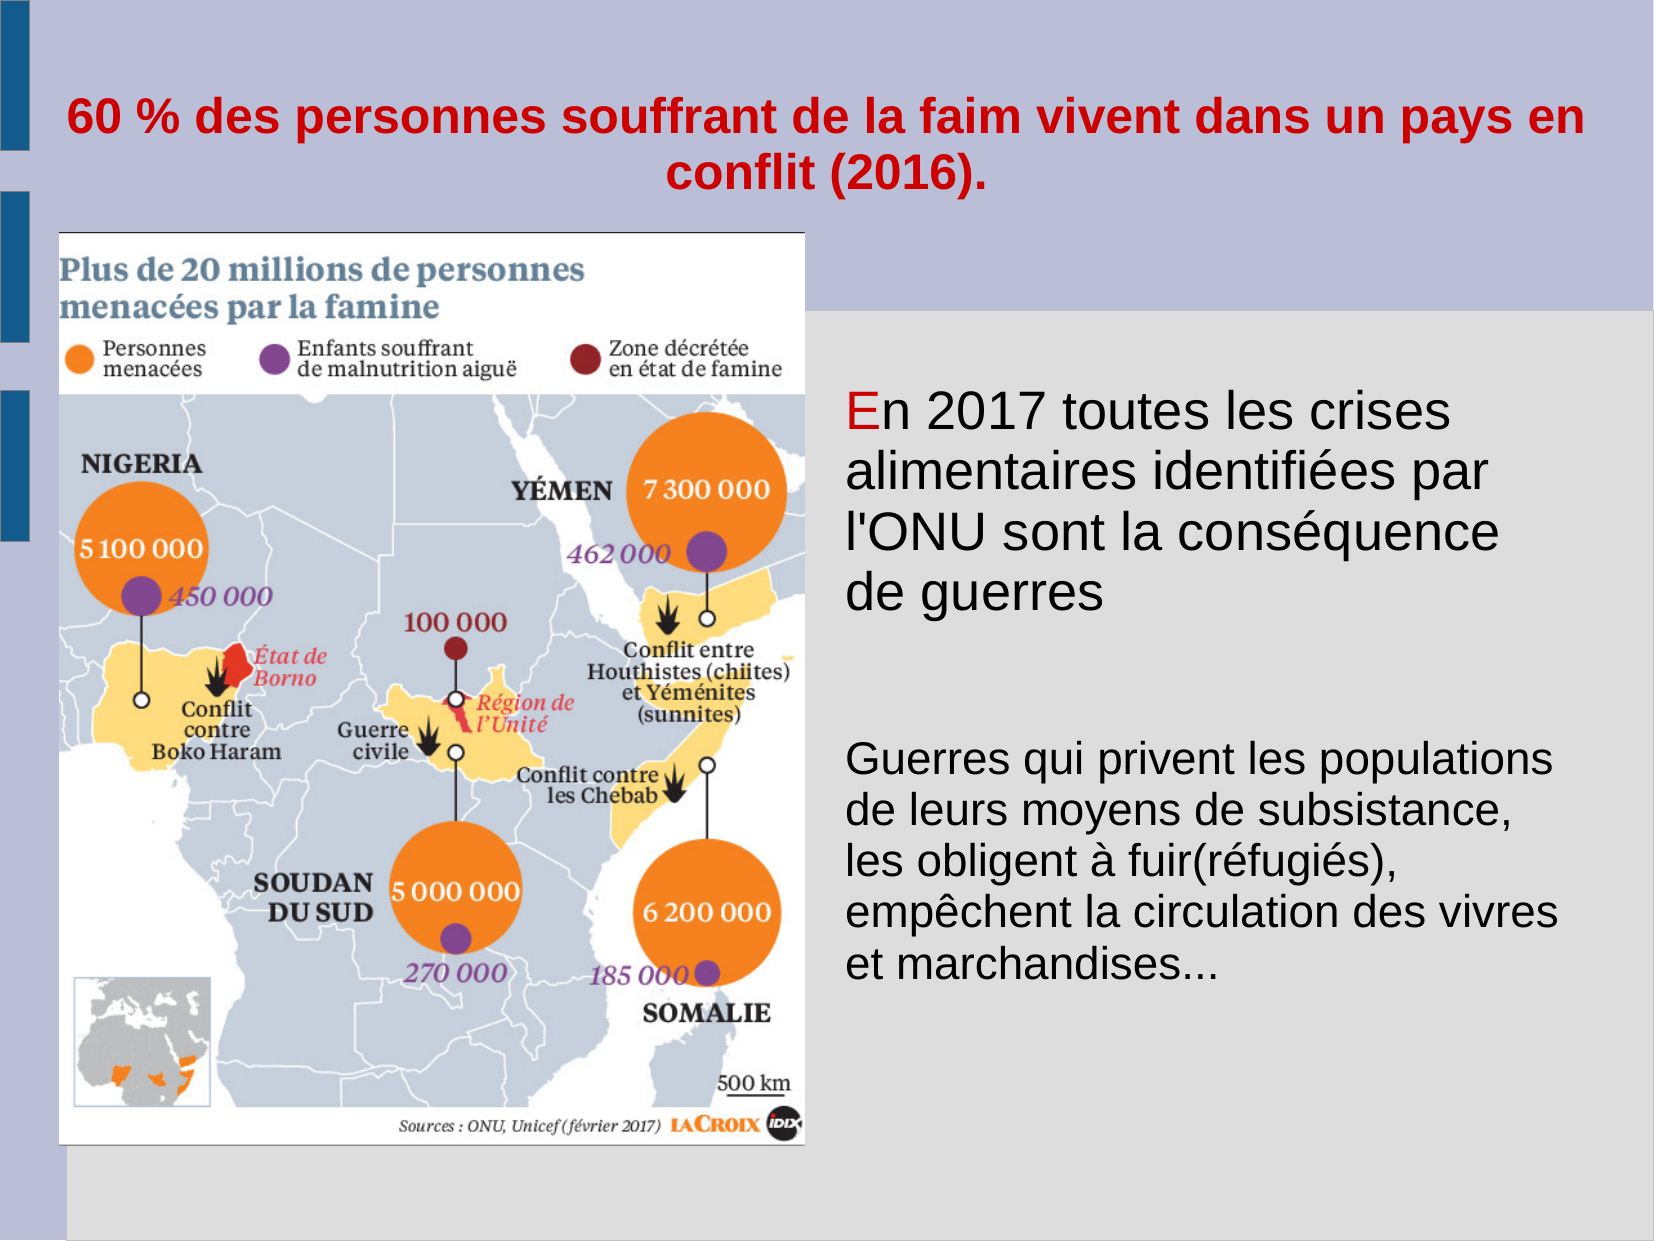

# 60 % des personnes souffrant de la faim vivent dans un pays en conflit (2016).
En 2017 toutes les crises alimentaires identifiées par l'ONU sont la conséquence de guerres
Guerres qui privent les populations de leurs moyens de subsistance, les obligent à fuir(réfugiés), empêchent la circulation des vivres et marchandises...